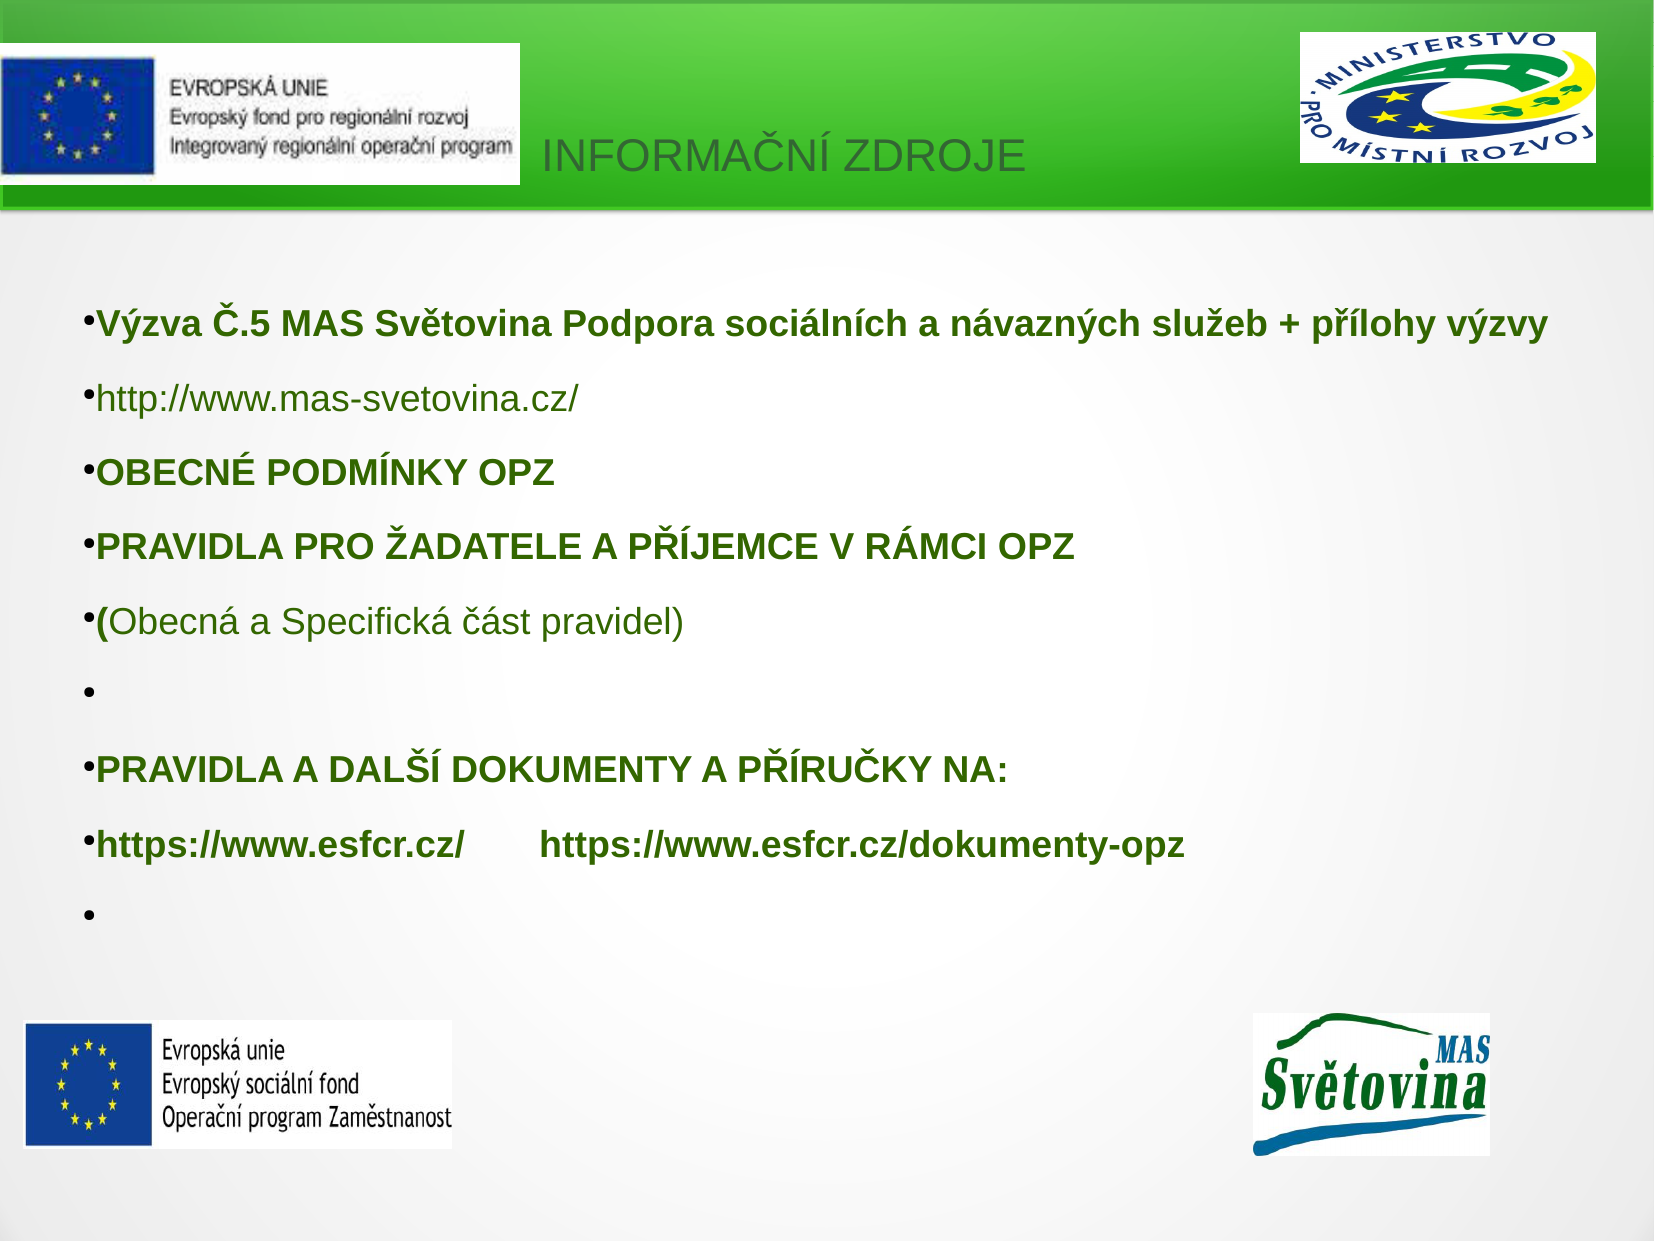

# INFORMAČNÍ ZDROJE
Výzva Č.5 MAS Světovina Podpora sociálních a návazných služeb + přílohy výzvy
http://www.mas-svetovina.cz/
OBECNÉ PODMÍNKY OPZ
PRAVIDLA PRO ŽADATELE A PŘÍJEMCE V RÁMCI OPZ
(Obecná a Specifická část pravidel)
PRAVIDLA A DALŠÍ DOKUMENTY A PŘÍRUČKY NA:
https://www.esfcr.cz/ https://www.esfcr.cz/dokumenty-opz